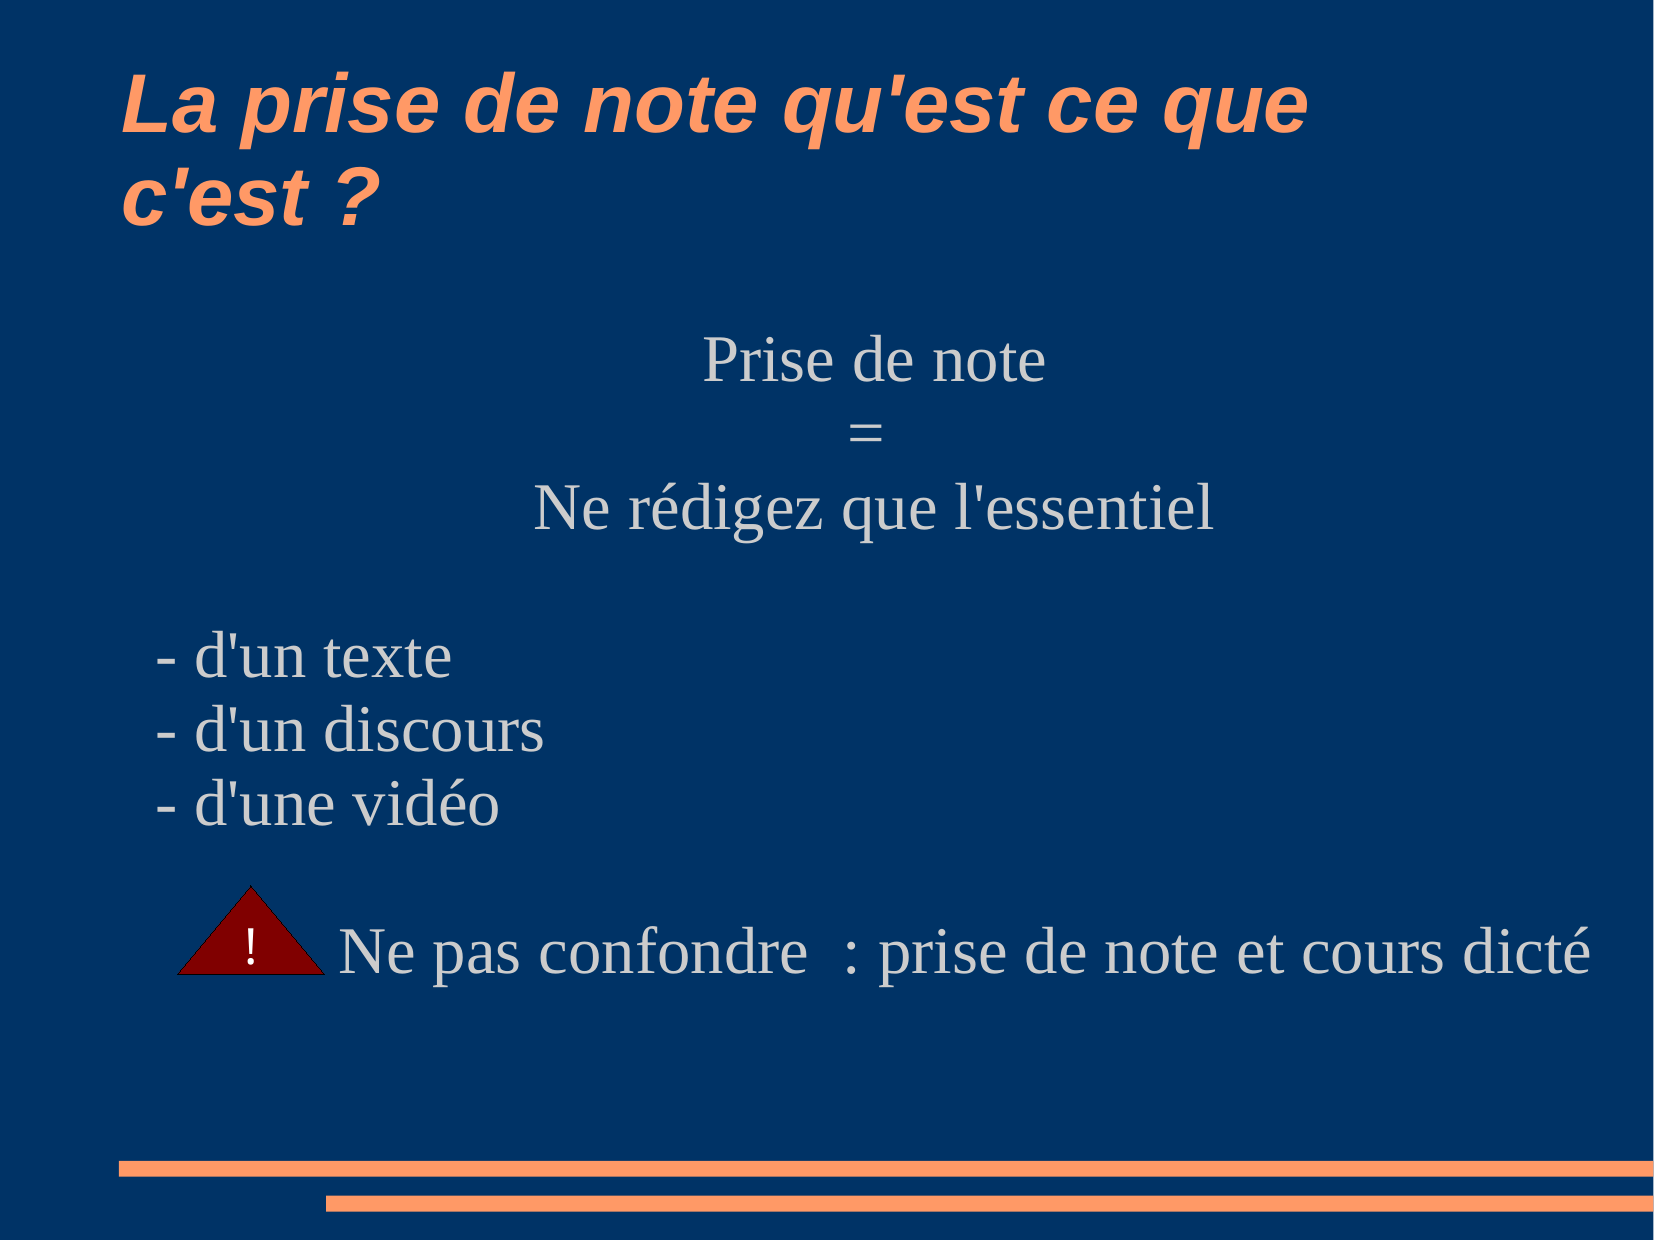

# La prise de note qu'est ce que c'est ?
Prise de note
=
Ne rédigez que l'essentiel
- d'un texte
- d'un discours
- d'une vidéo
Ne pas confondre : prise de note et cours dicté
!